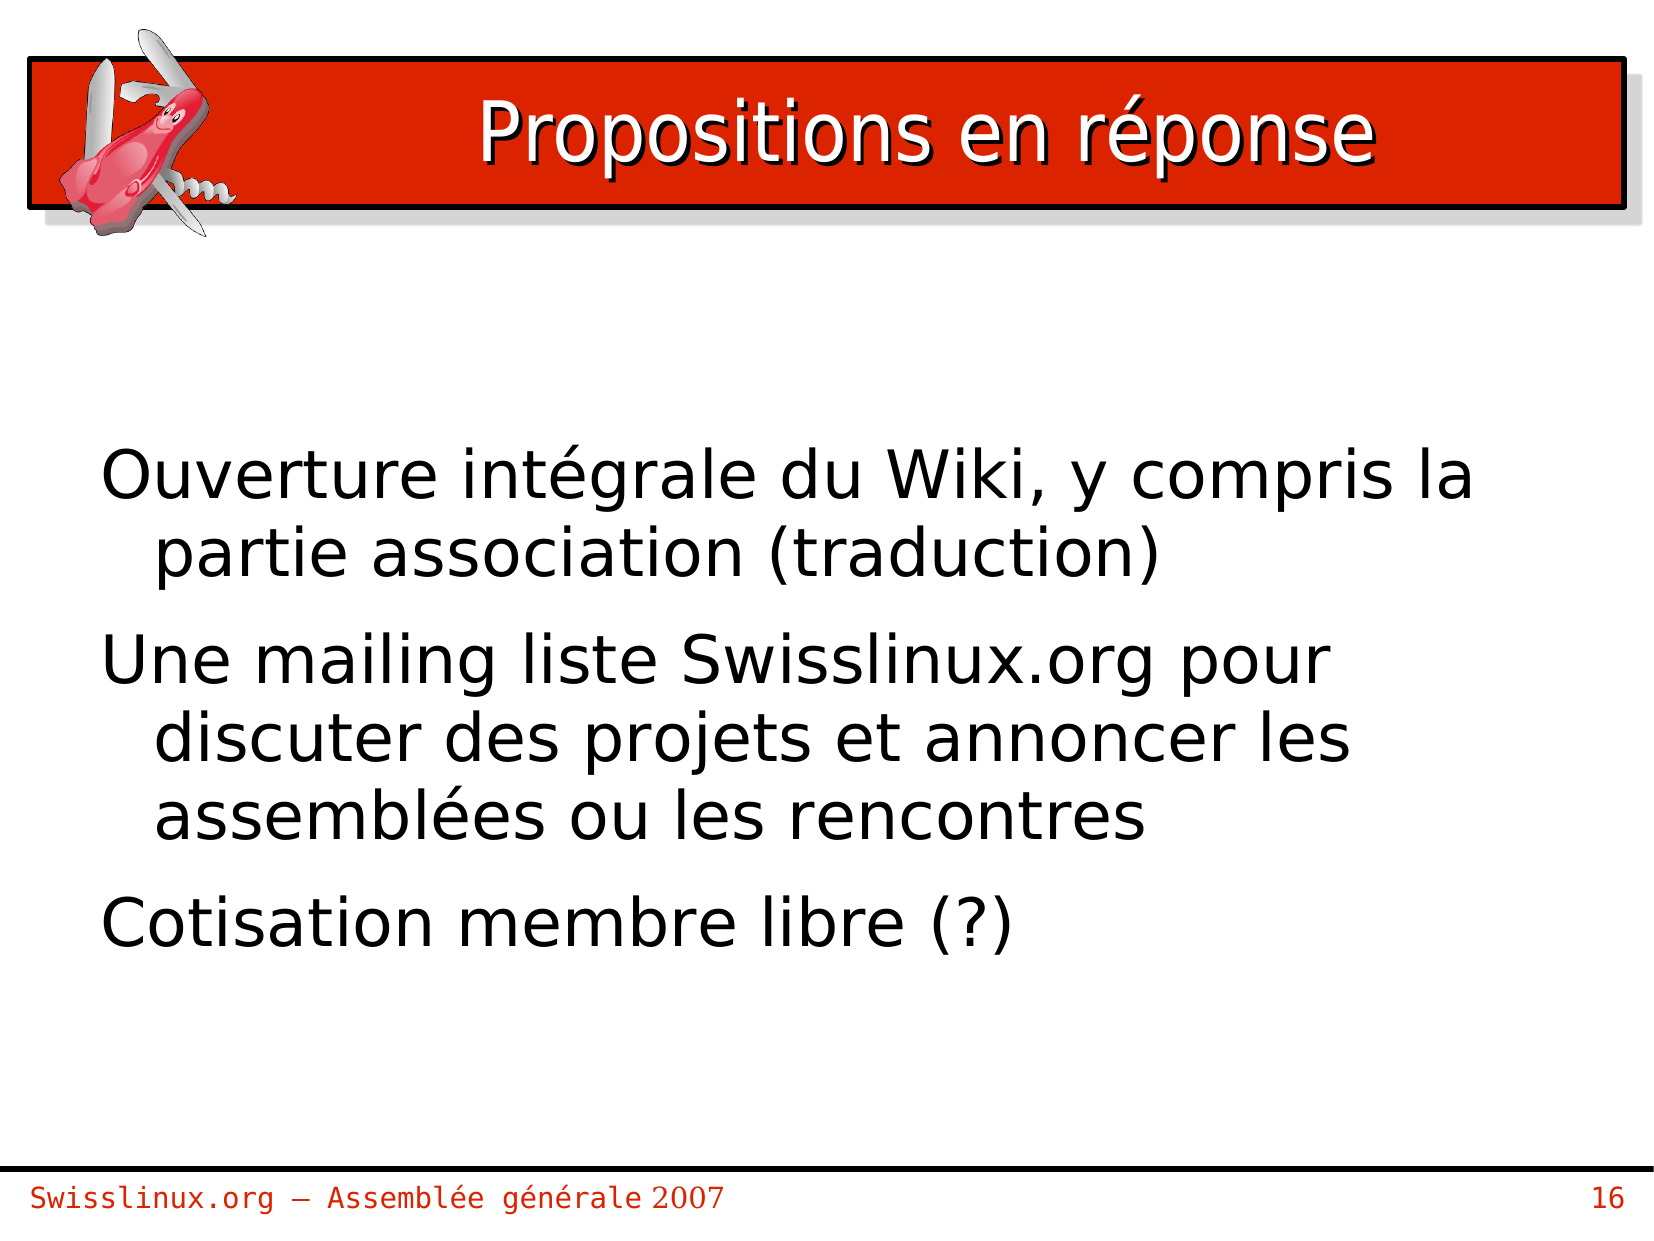

# Propositions en réponse
Ouverture intégrale du Wiki, y compris la partie association (traduction)
Une mailing liste Swisslinux.org pour discuter des projets et annoncer les assemblées ou les rencontres
Cotisation membre libre (?)
26 Janvier 2007
16